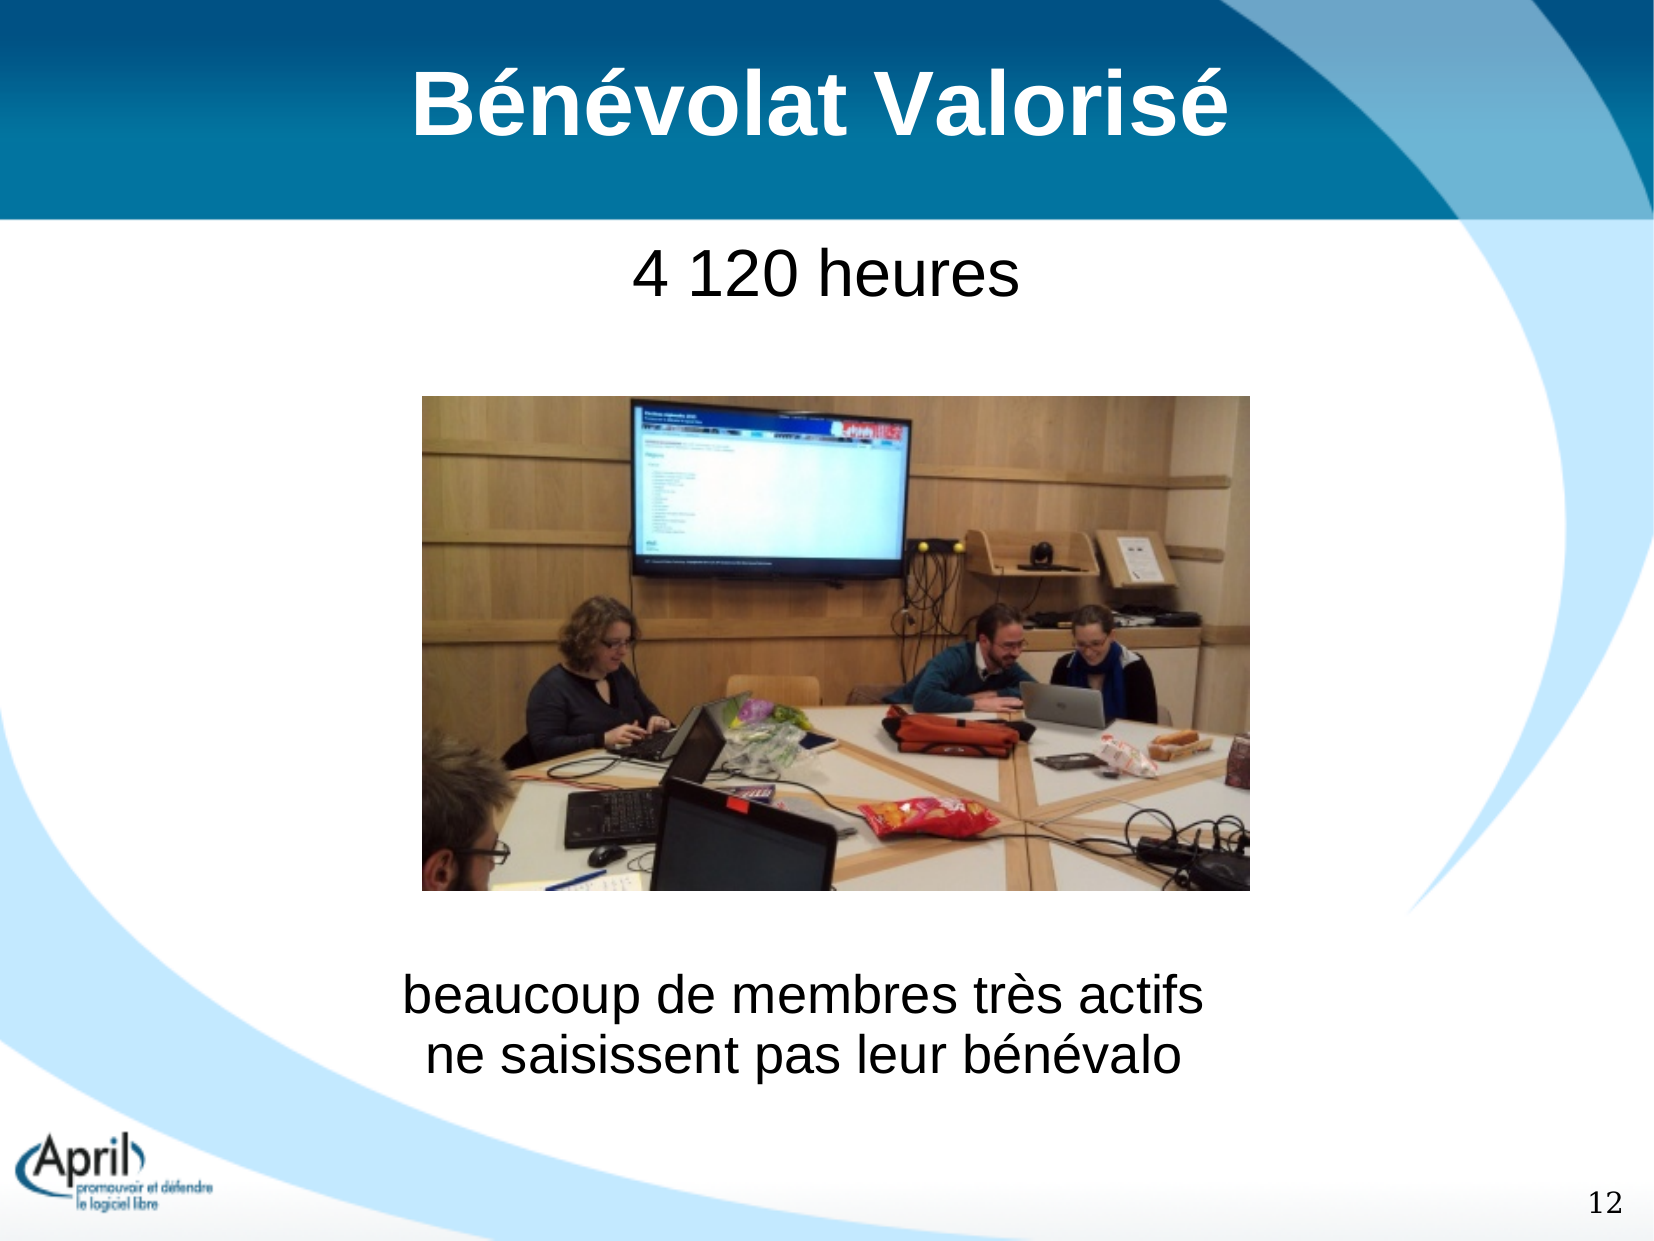

# Bénévolat Valorisé
4 120 heures
beaucoup de membres très actifs
ne saisissent pas leur bénévalo
12